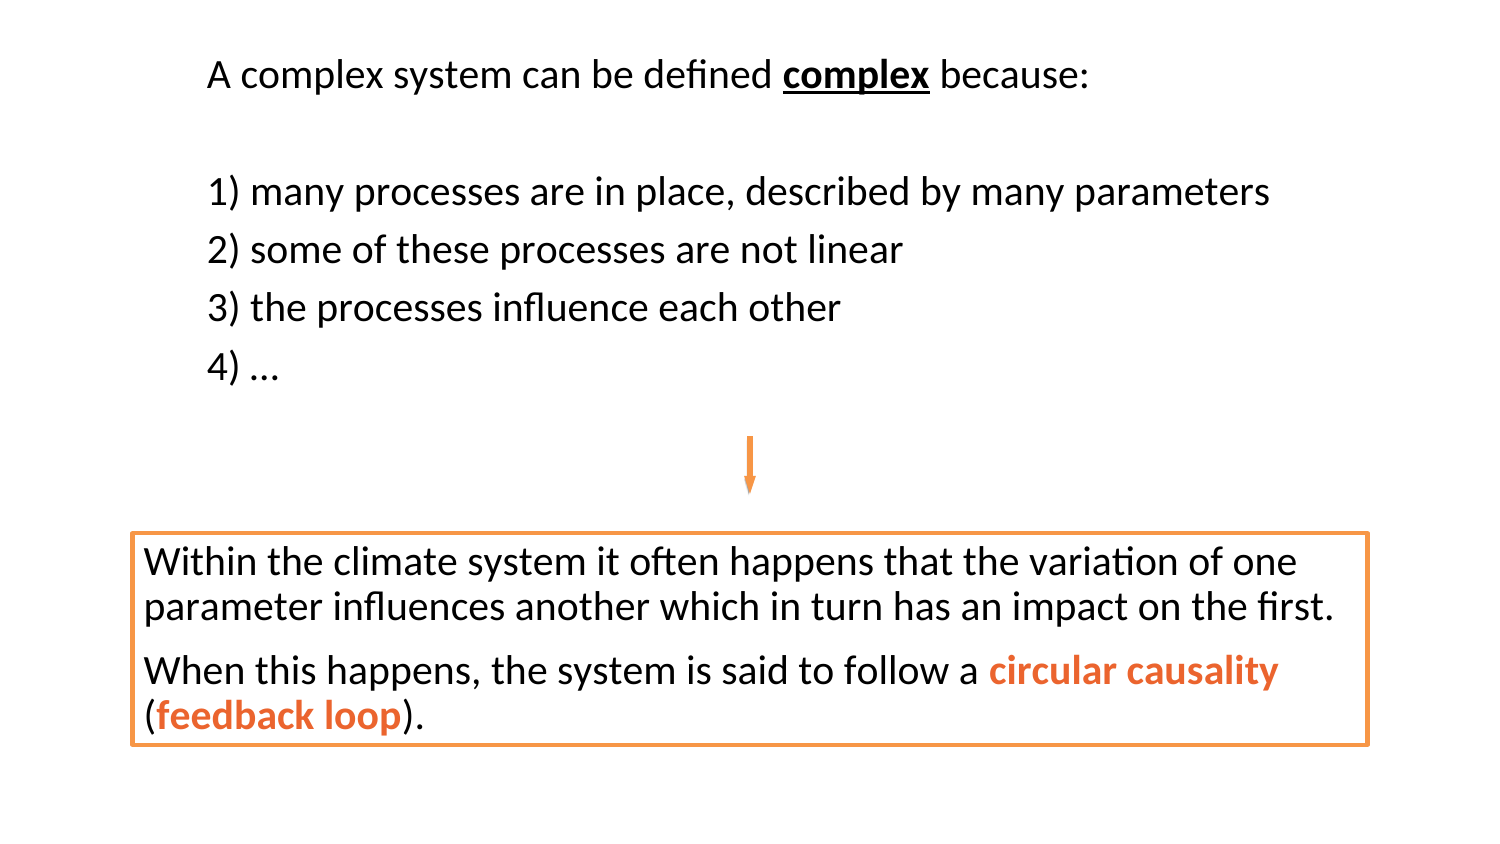

A complex system can be defined complex because:
1) many processes are in place, described by many parameters
2) some of these processes are not linear
3) the processes influence each other
4) …
Within the climate system it often happens that the variation of one parameter influences another which in turn has an impact on the first.
When this happens, the system is said to follow a circular causality (feedback loop).